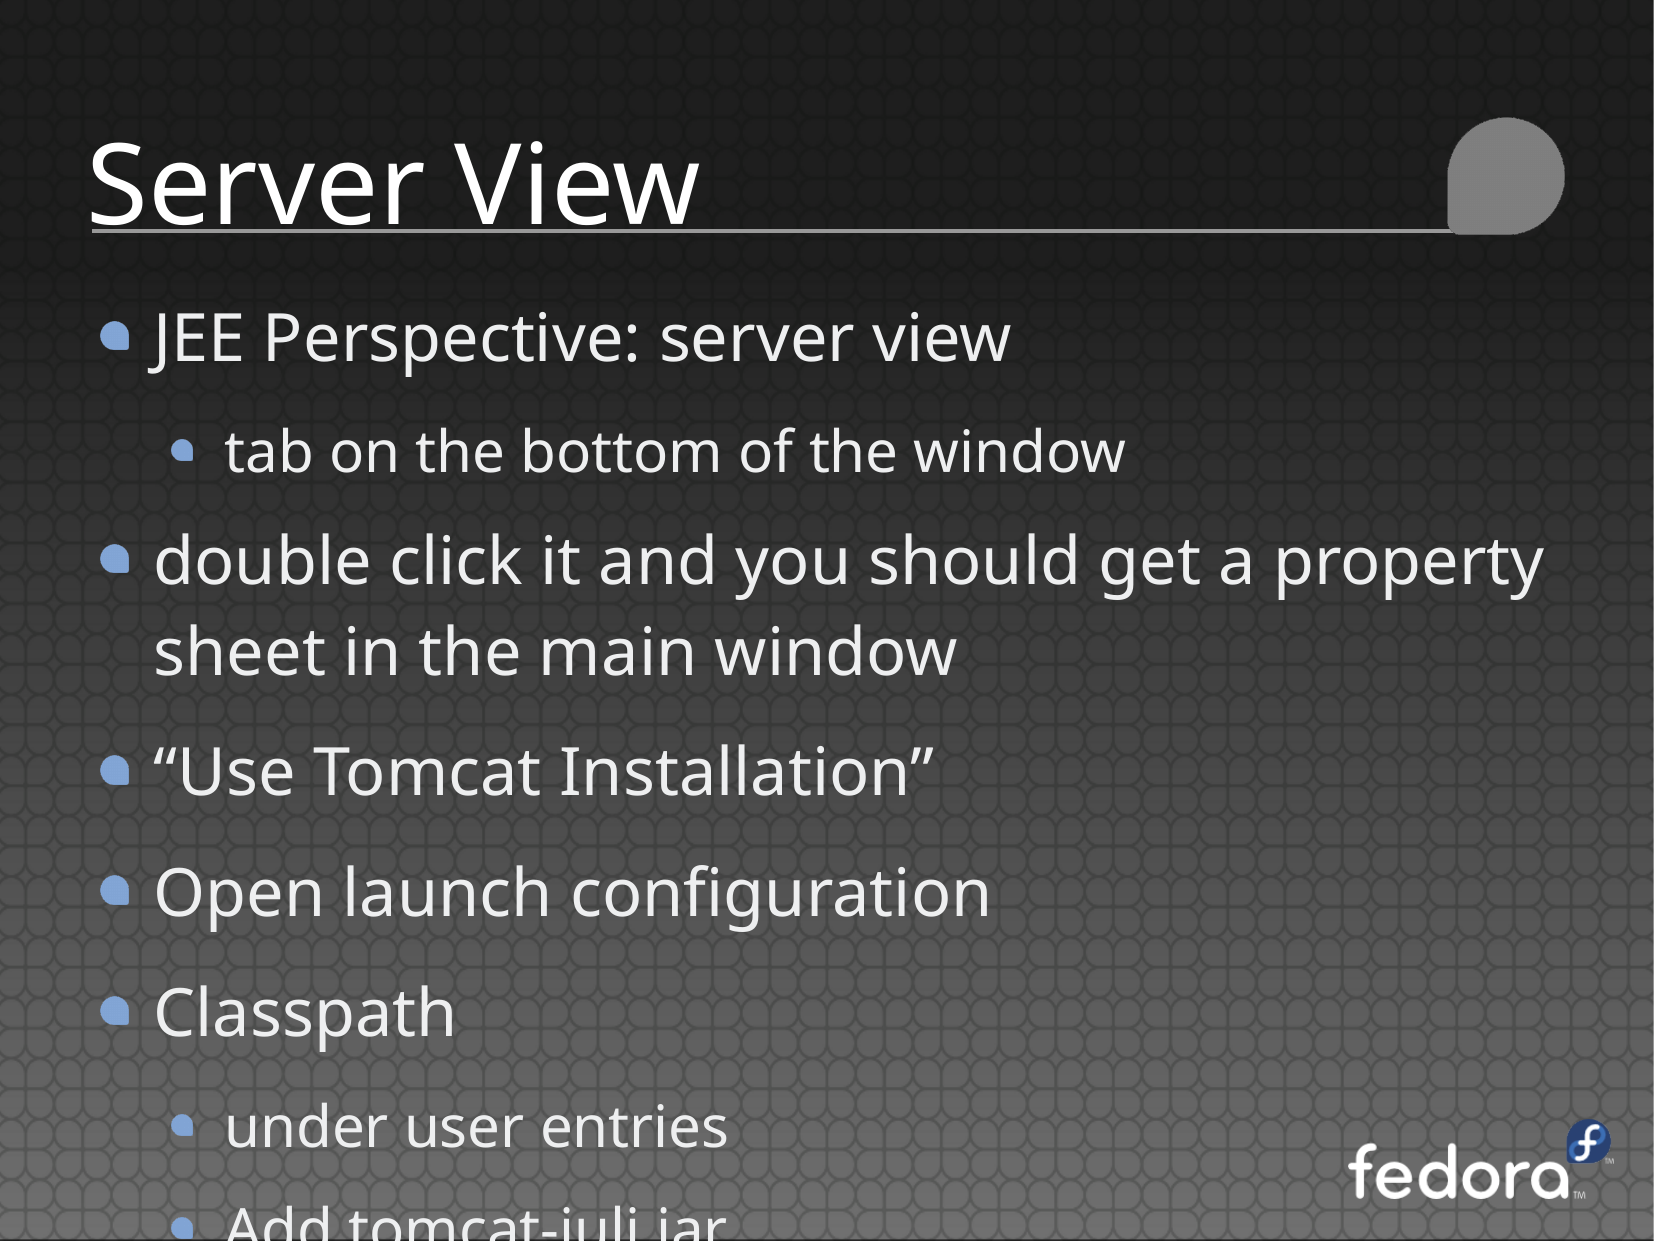

# Server View
JEE Perspective: server view
tab on the bottom of the window
double click it and you should get a property sheet in the main window
“Use Tomcat Installation”
Open launch configuration
Classpath
under user entries
Add tomcat-juli.jar